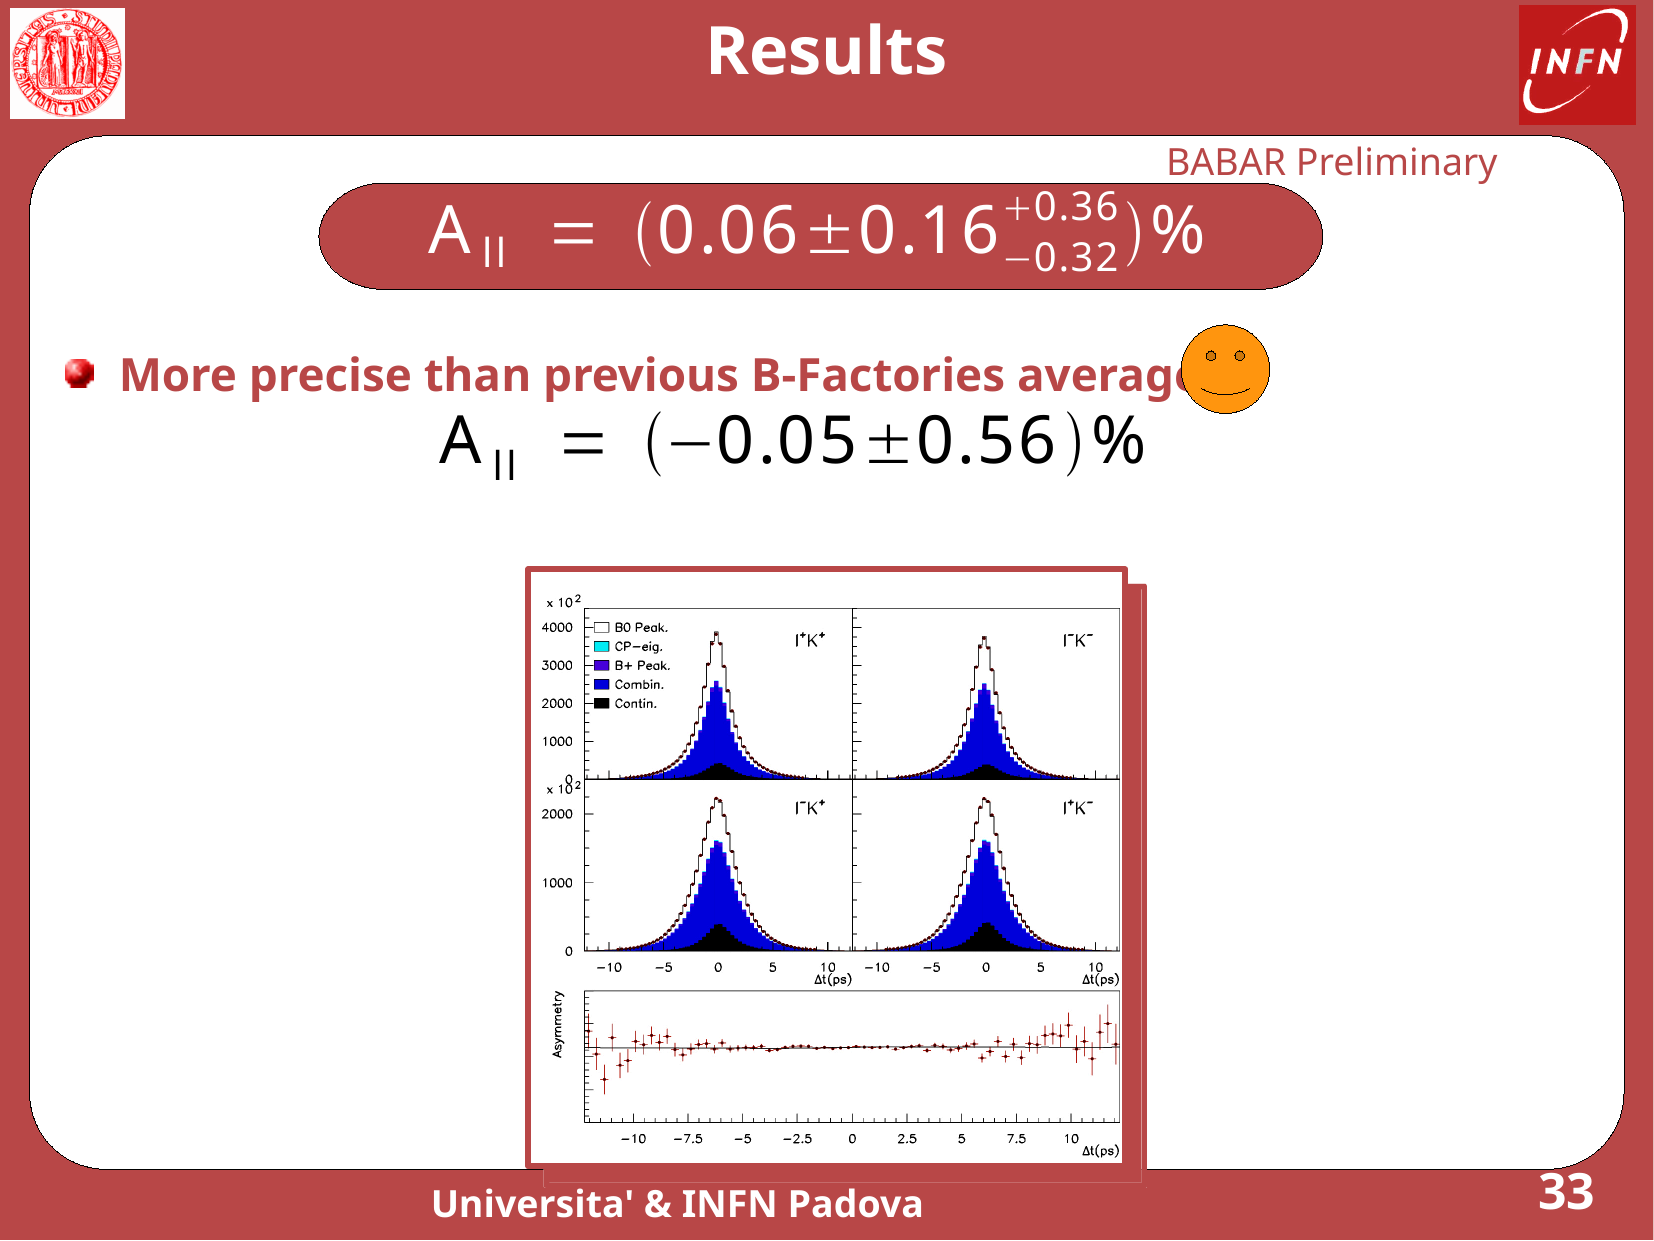

# Results
BABAR Preliminary
More precise than previous B-Factories average